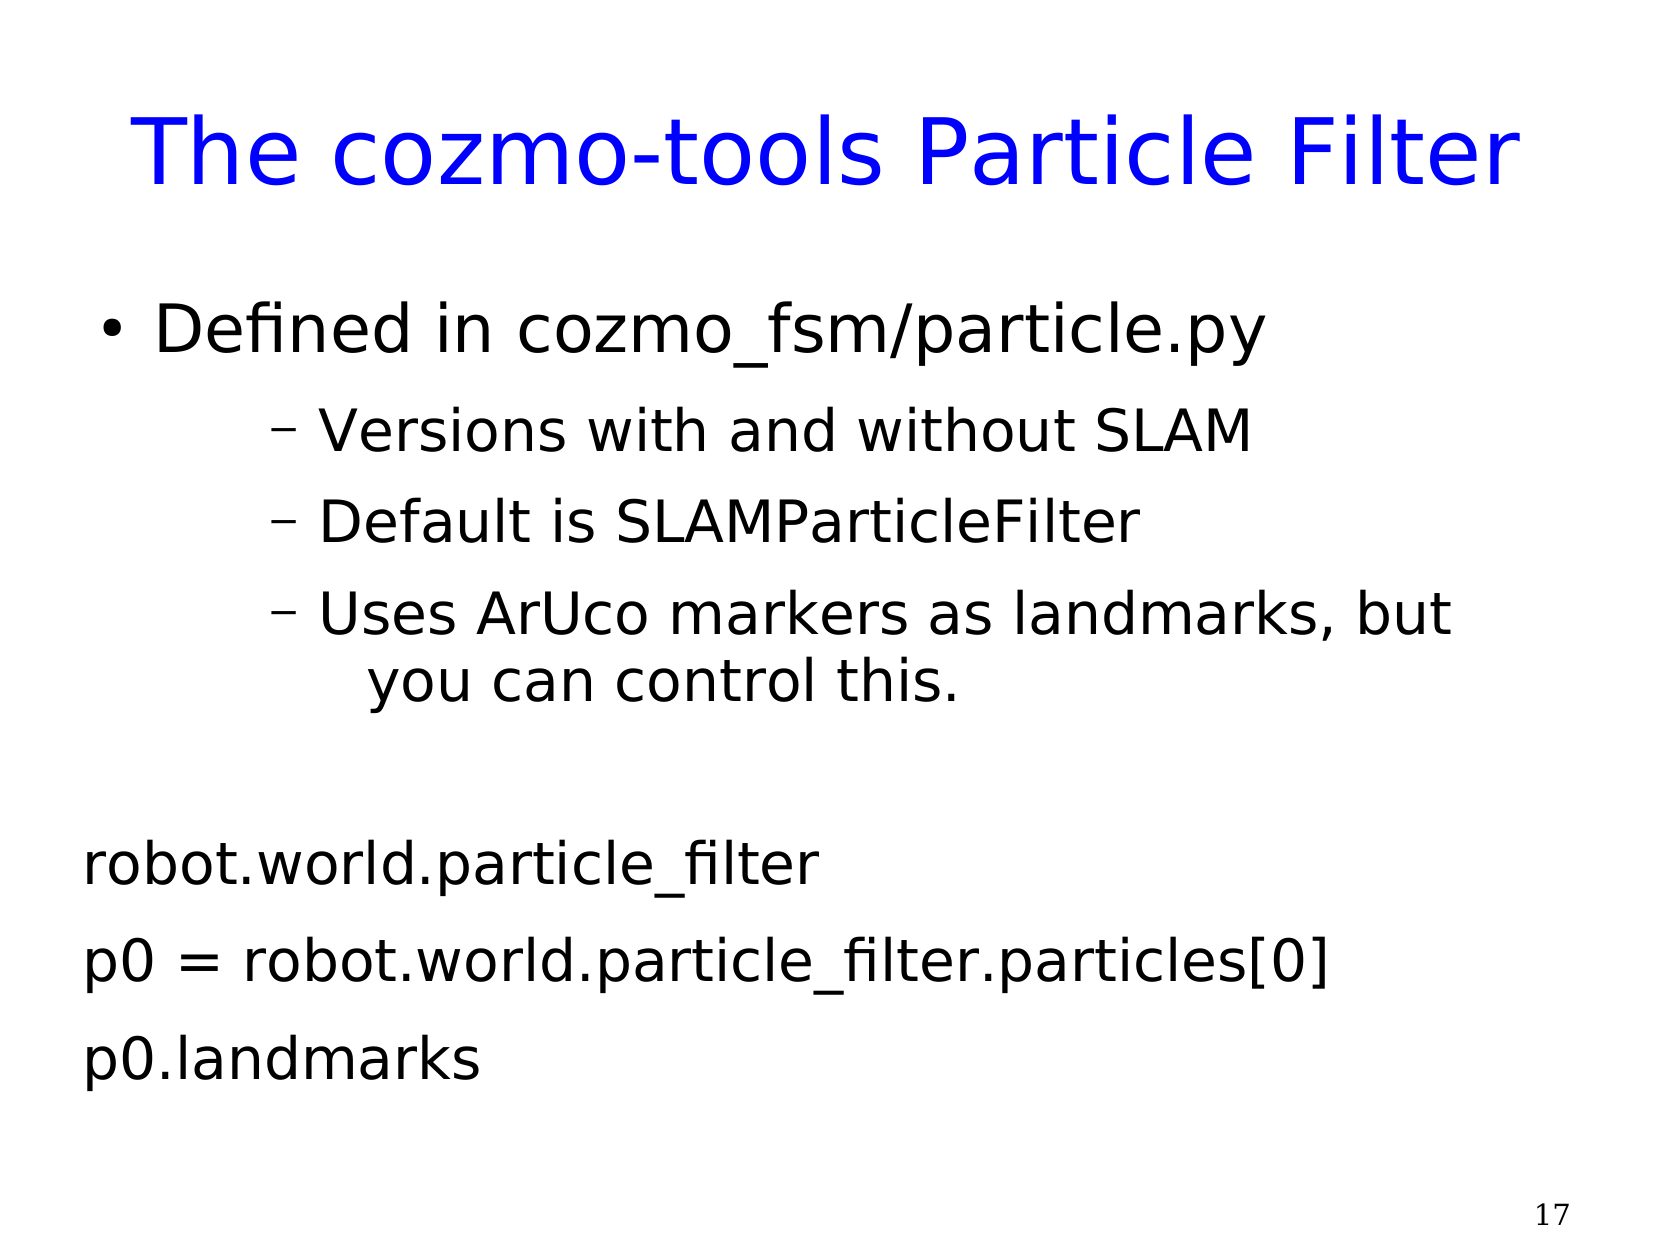

# The cozmo-tools Particle Filter
Defined in cozmo_fsm/particle.py
Versions with and without SLAM
Default is SLAMParticleFilter
Uses ArUco markers as landmarks, but you can control this.
robot.world.particle_filter
p0 = robot.world.particle_filter.particles[0]
p0.landmarks
17